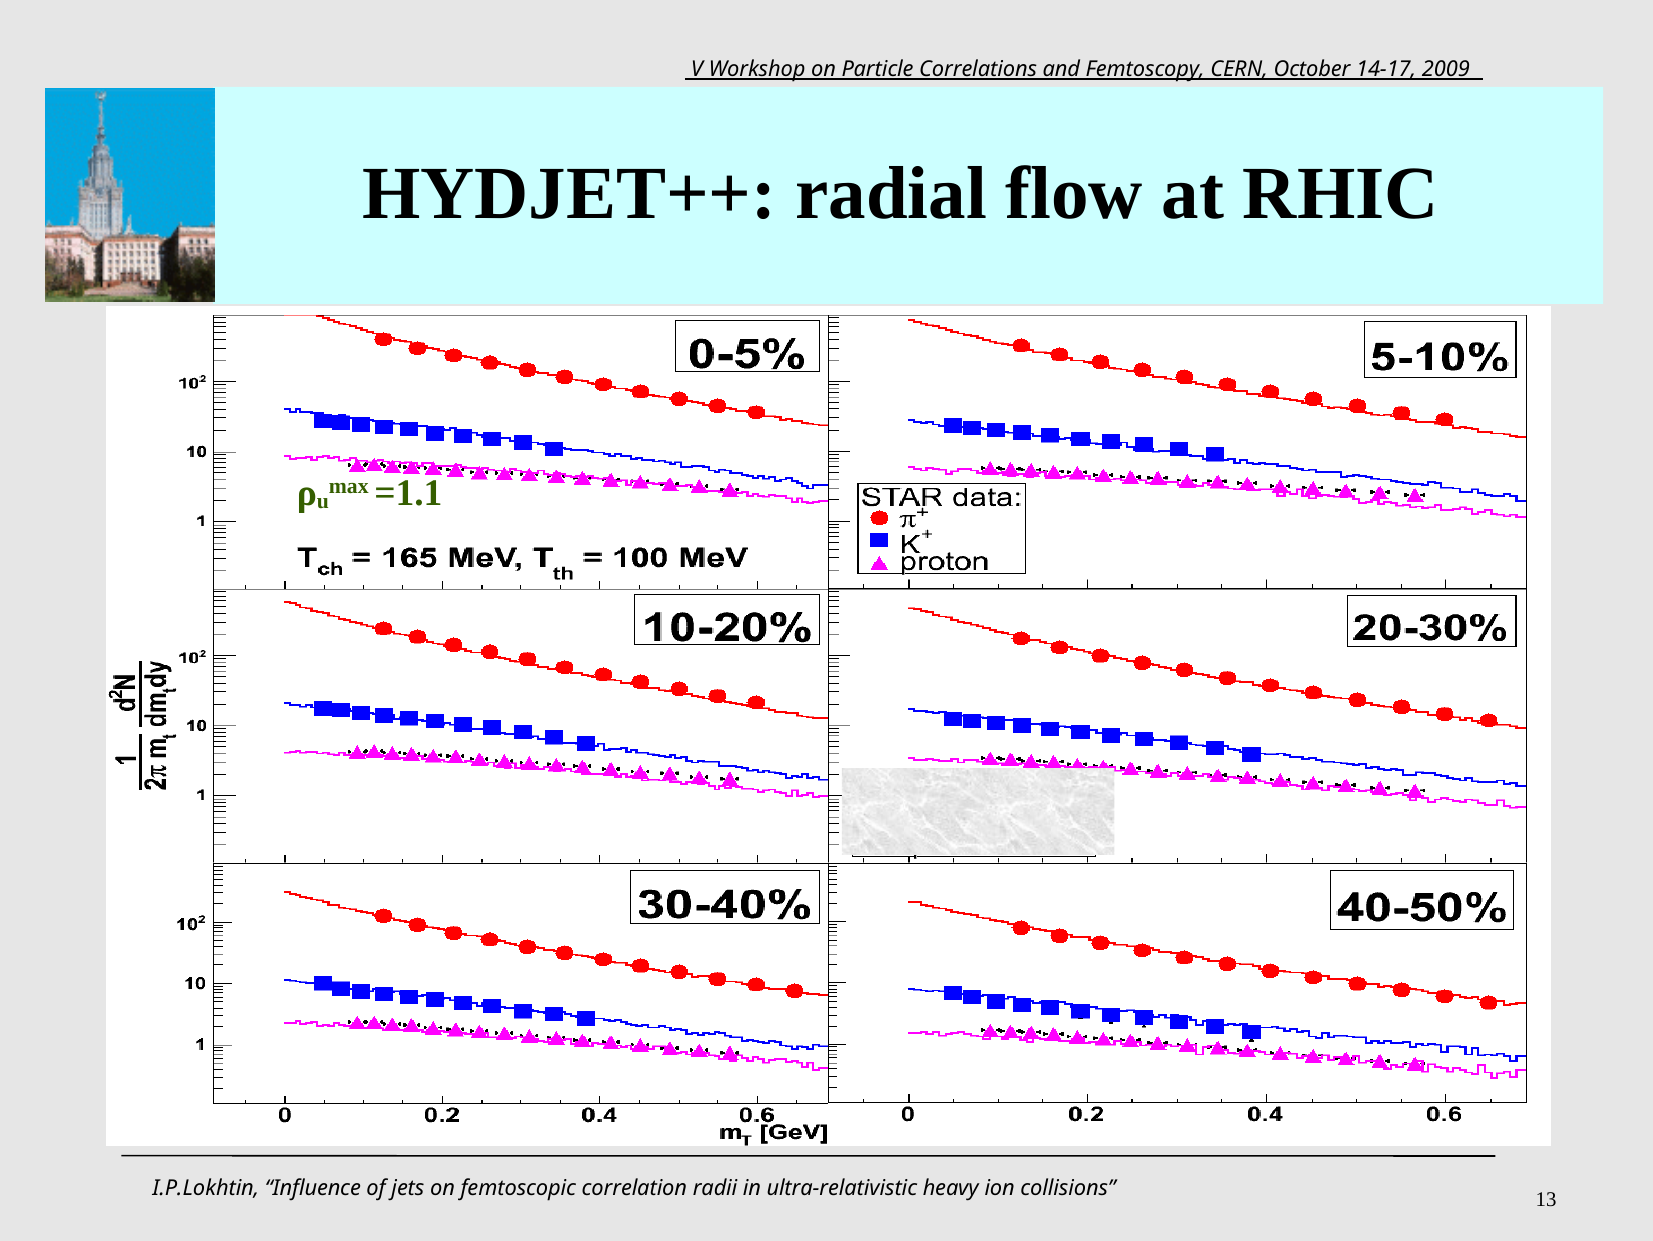

# HYDJET++: radial flow at RHIC
 ρumax =1.1